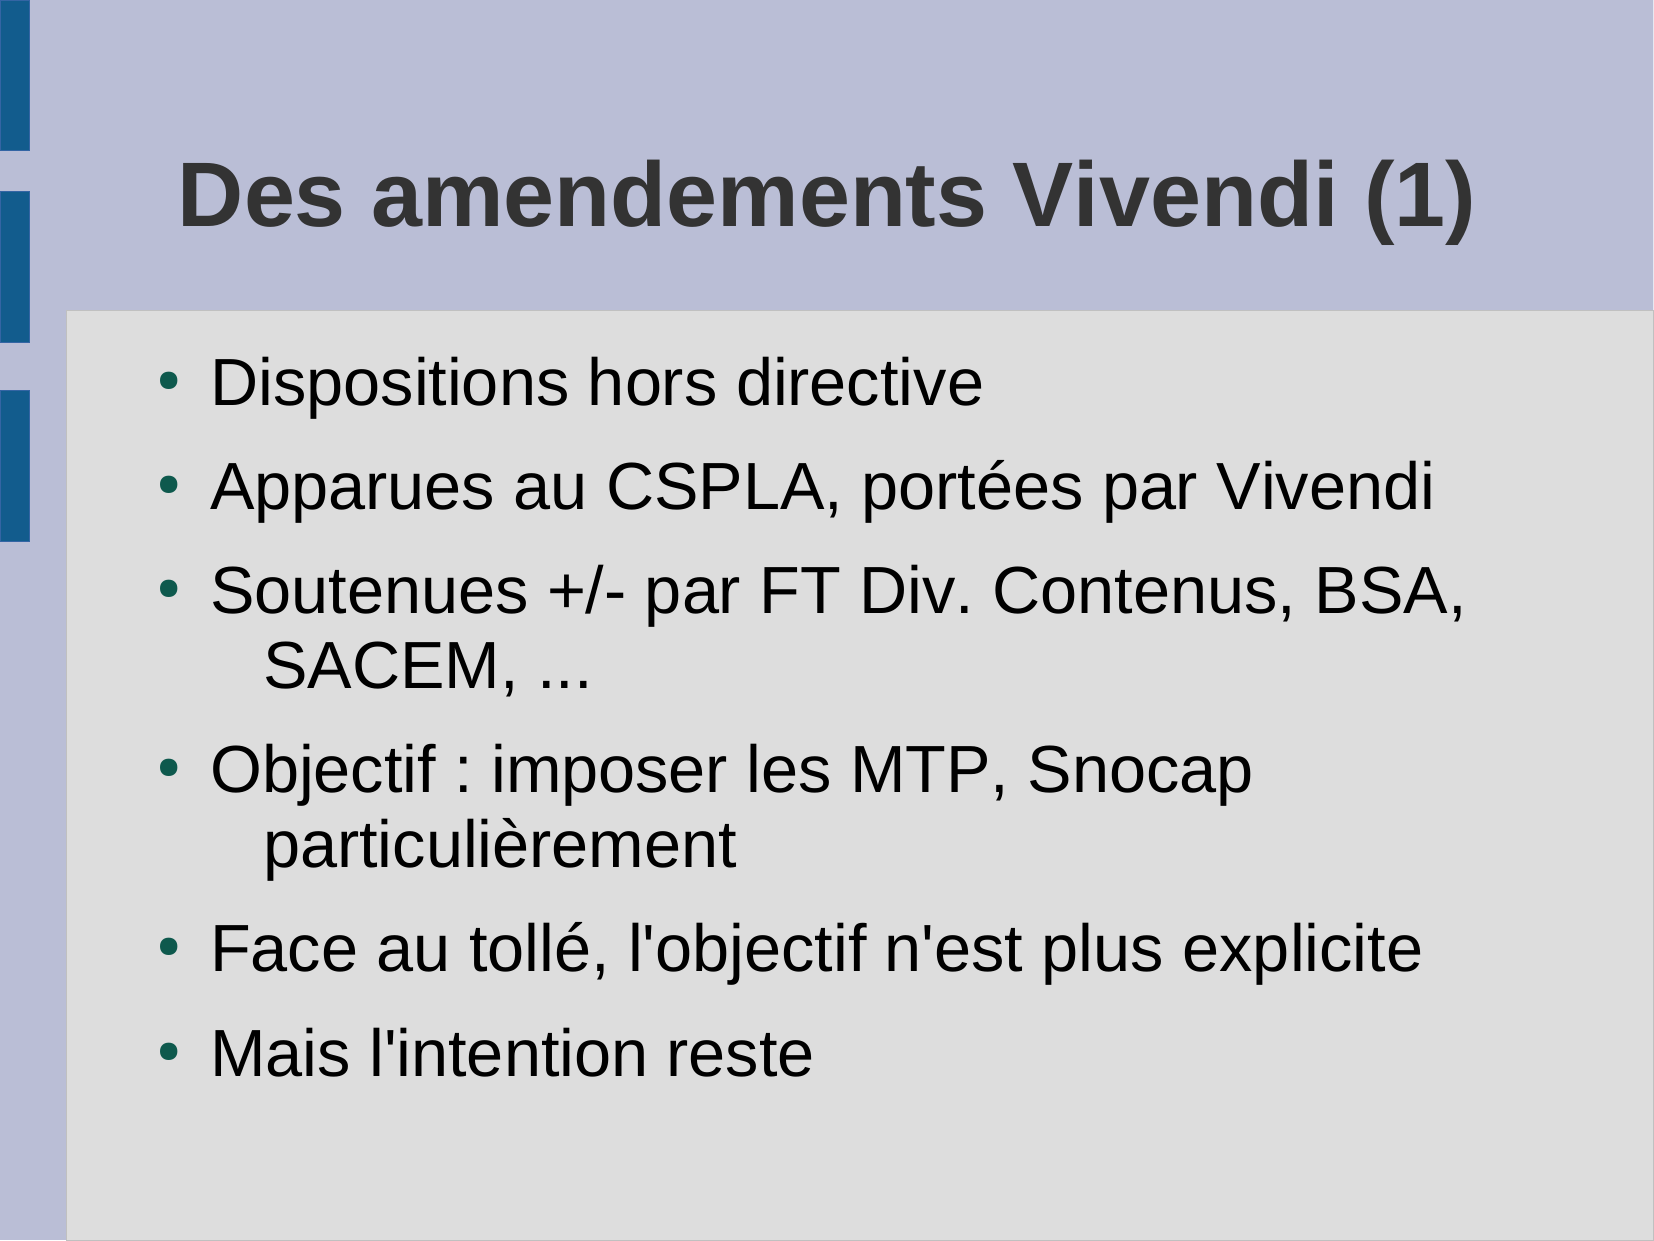

# Des amendements Vivendi (1)
Dispositions hors directive
Apparues au CSPLA, portées par Vivendi
Soutenues +/- par FT Div. Contenus, BSA, SACEM, ...
Objectif : imposer les MTP, Snocap particulièrement
Face au tollé, l'objectif n'est plus explicite
Mais l'intention reste